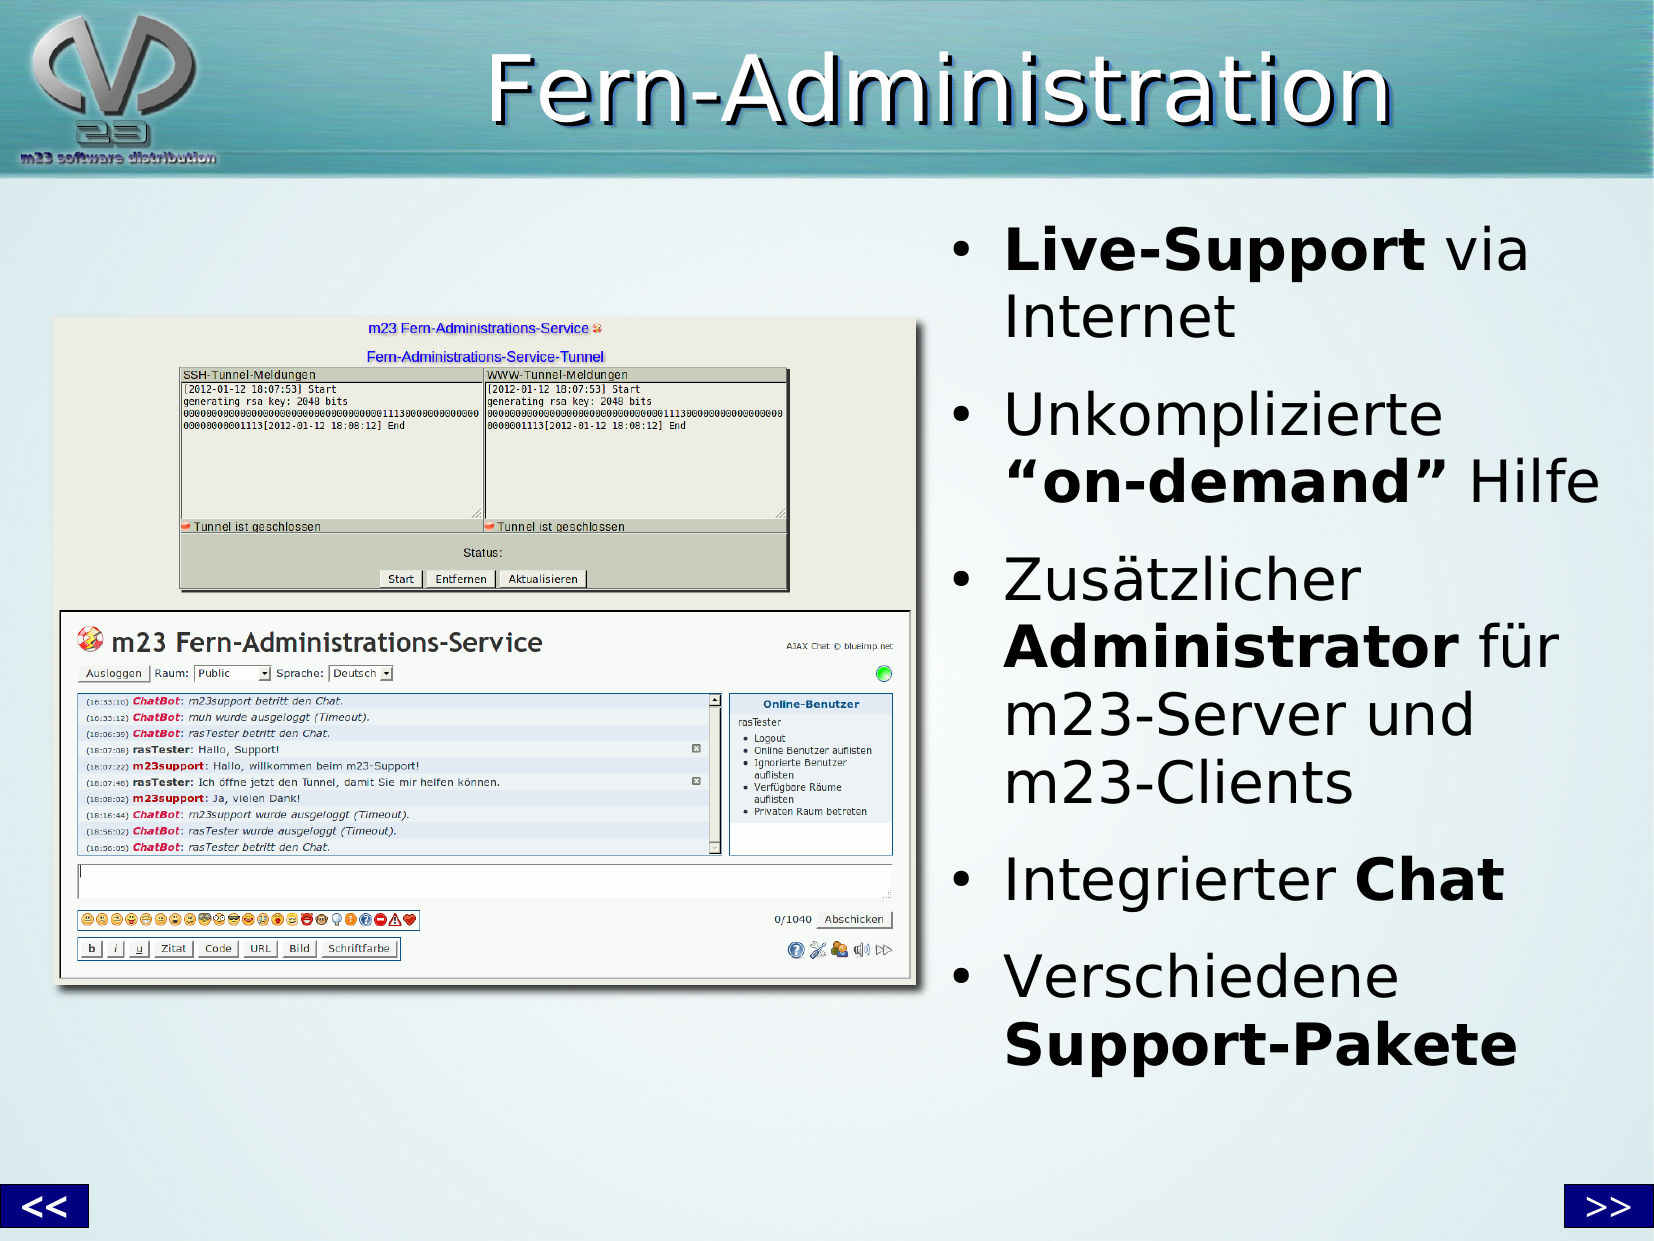

# Fern-Administration
Live-Support via Internet
Unkomplizierte
“on-demand” Hilfe
Zusätzlicher Administrator für m23-Server und m23-Clients
Integrierter Chat
Verschiedene Support-Pakete